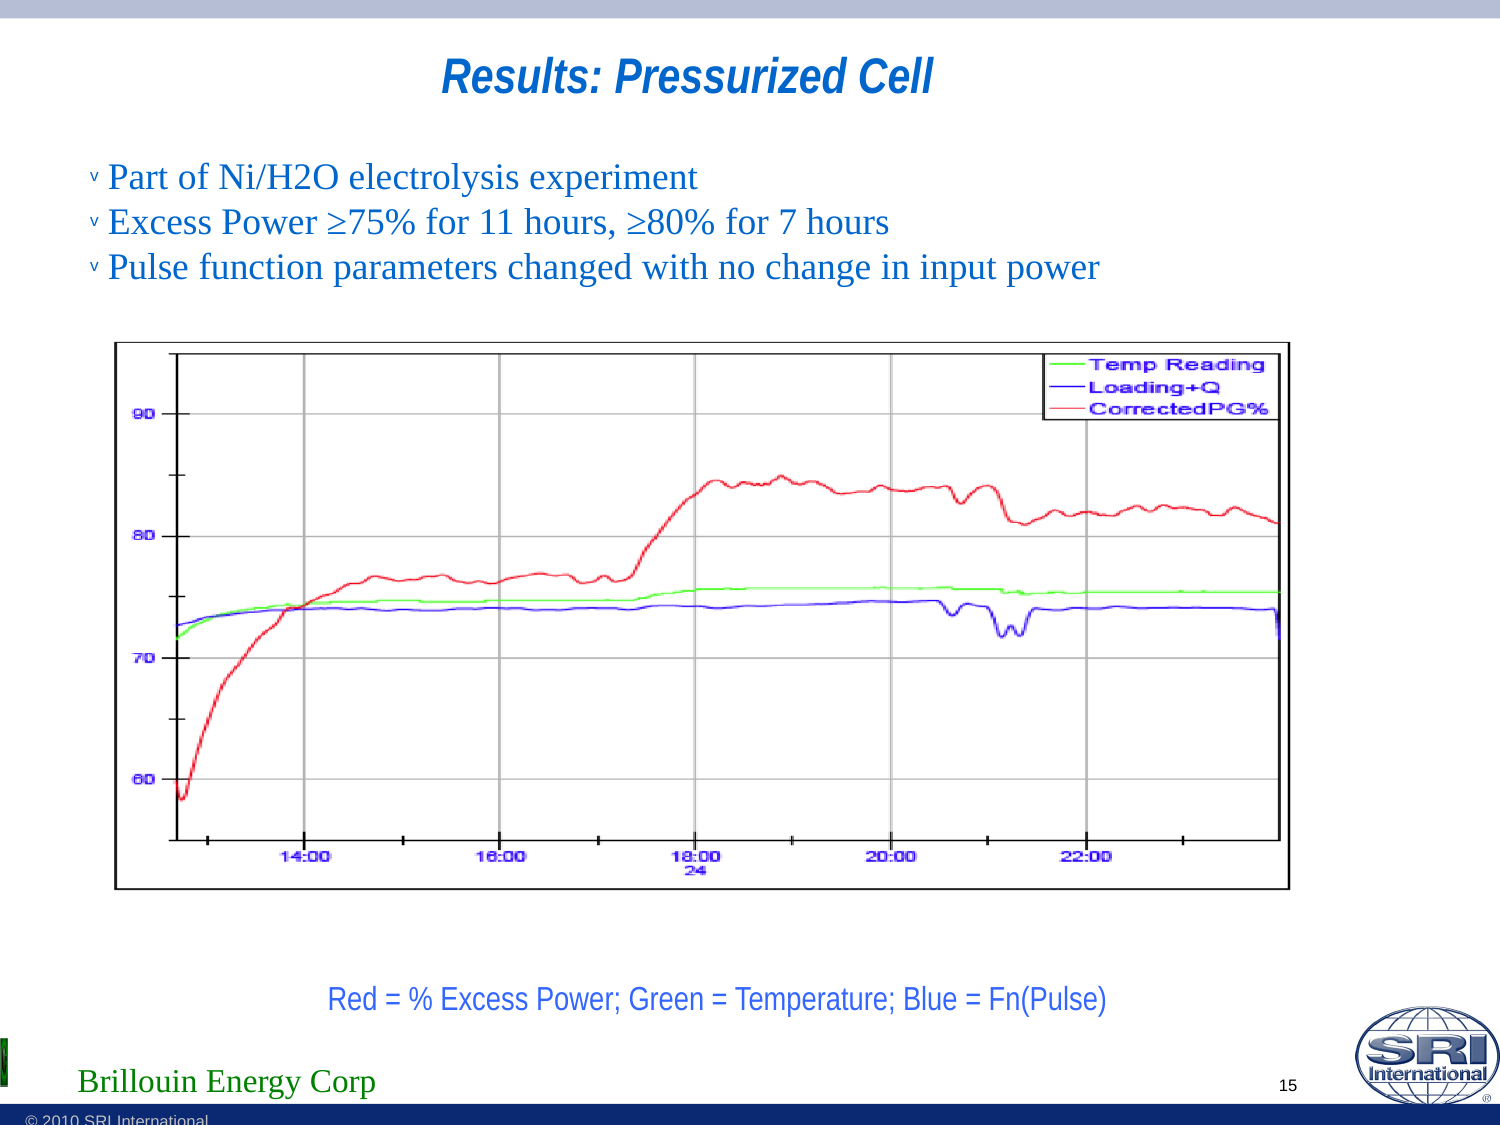

# Results: Pressurized Cell
 Part of Ni/H2O electrolysis experiment
 Excess Power ≥75% for 11 hours, ≥80% for 7 hours
 Pulse function parameters changed with no change in input power
Red = % Excess Power; Green = Temperature; Blue = Fn(Pulse)